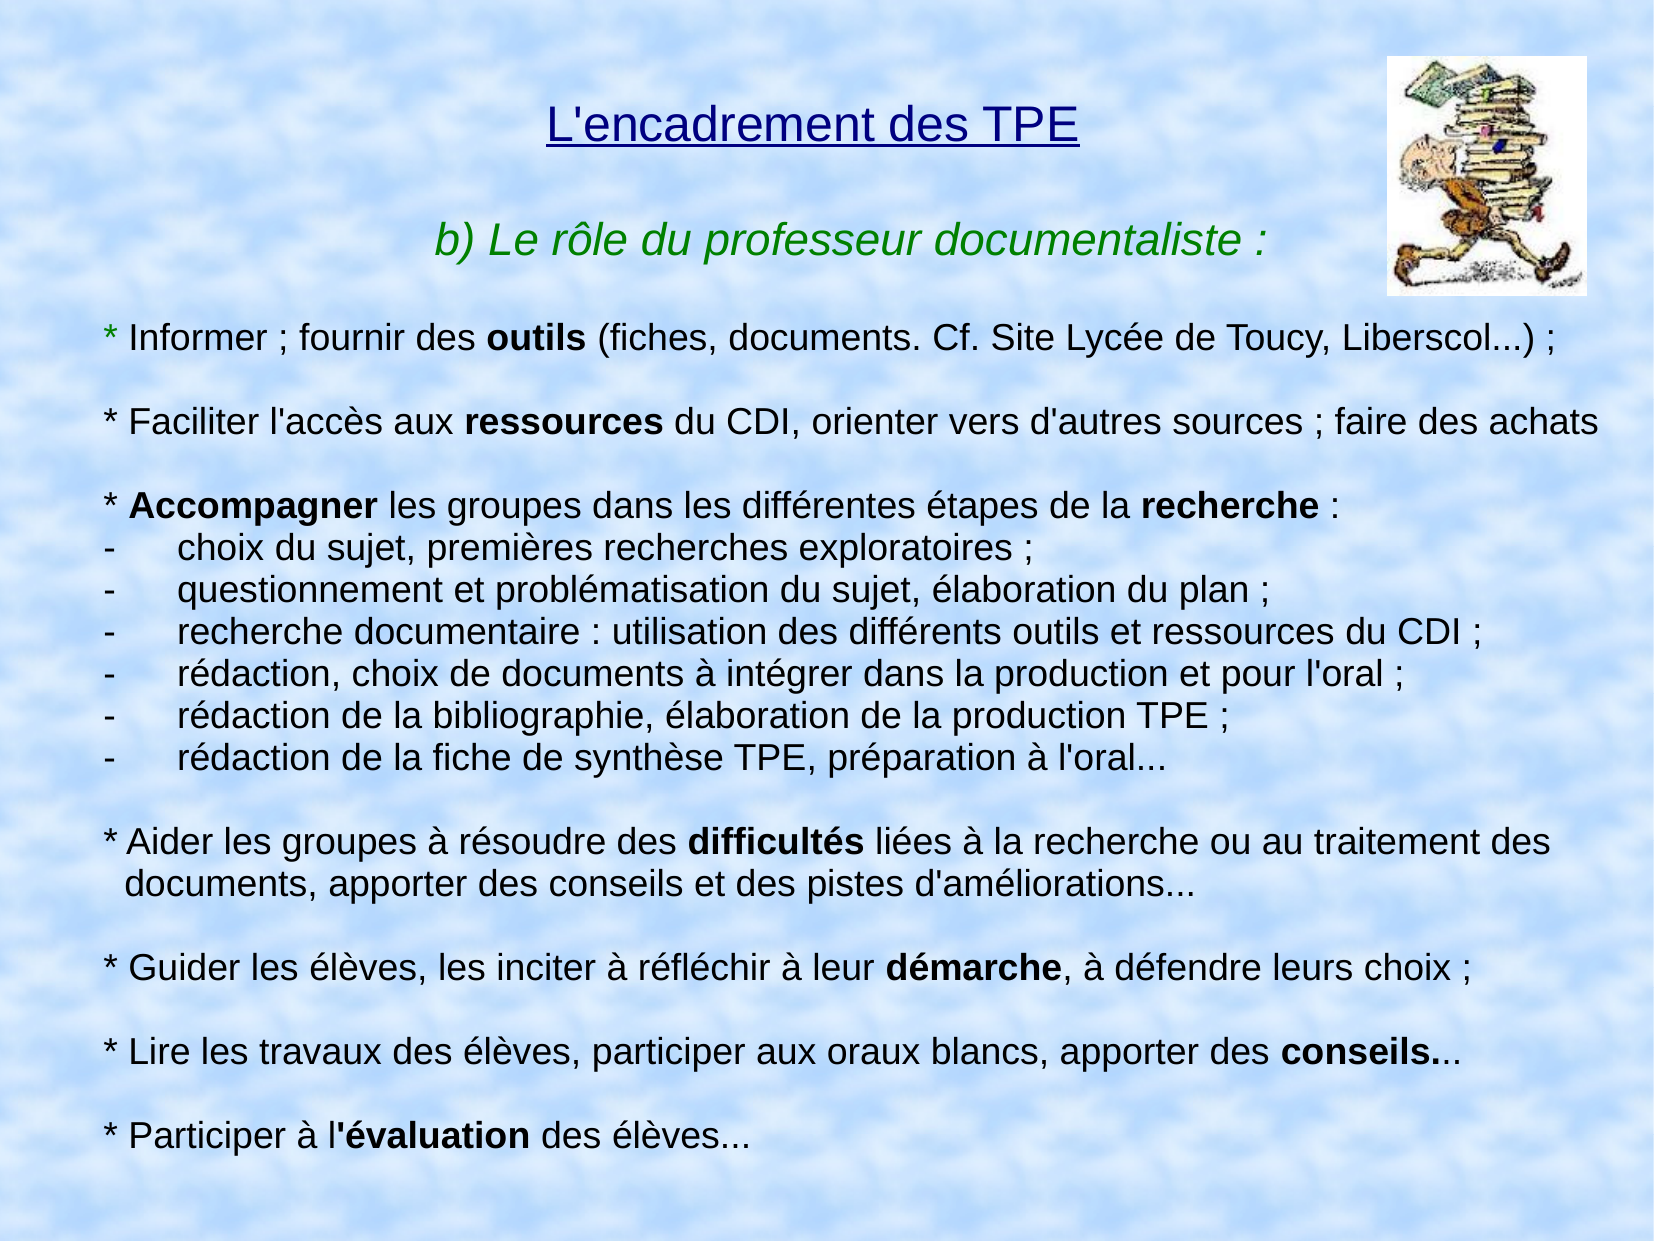

L'encadrement des TPE
b) Le rôle du professeur documentaliste :
* Informer ; fournir des outils (fiches, documents. Cf. Site Lycée de Toucy, Liberscol...) ;
* Faciliter l'accès aux ressources du CDI, orienter vers d'autres sources ; faire des achats
* Accompagner les groupes dans les différentes étapes de la recherche :
-	choix du sujet, premières recherches exploratoires ;
-	questionnement et problématisation du sujet, élaboration du plan ;
-	recherche documentaire : utilisation des différents outils et ressources du CDI ;
-	rédaction, choix de documents à intégrer dans la production et pour l'oral ;
-	rédaction de la bibliographie, élaboration de la production TPE ;
-	rédaction de la fiche de synthèse TPE, préparation à l'oral...
* Aider les groupes à résoudre des difficultés liées à la recherche ou au traitement des
 documents, apporter des conseils et des pistes d'améliorations...
* Guider les élèves, les inciter à réfléchir à leur démarche, à défendre leurs choix ;
* Lire les travaux des élèves, participer aux oraux blancs, apporter des conseils...
* Participer à l'évaluation des élèves...